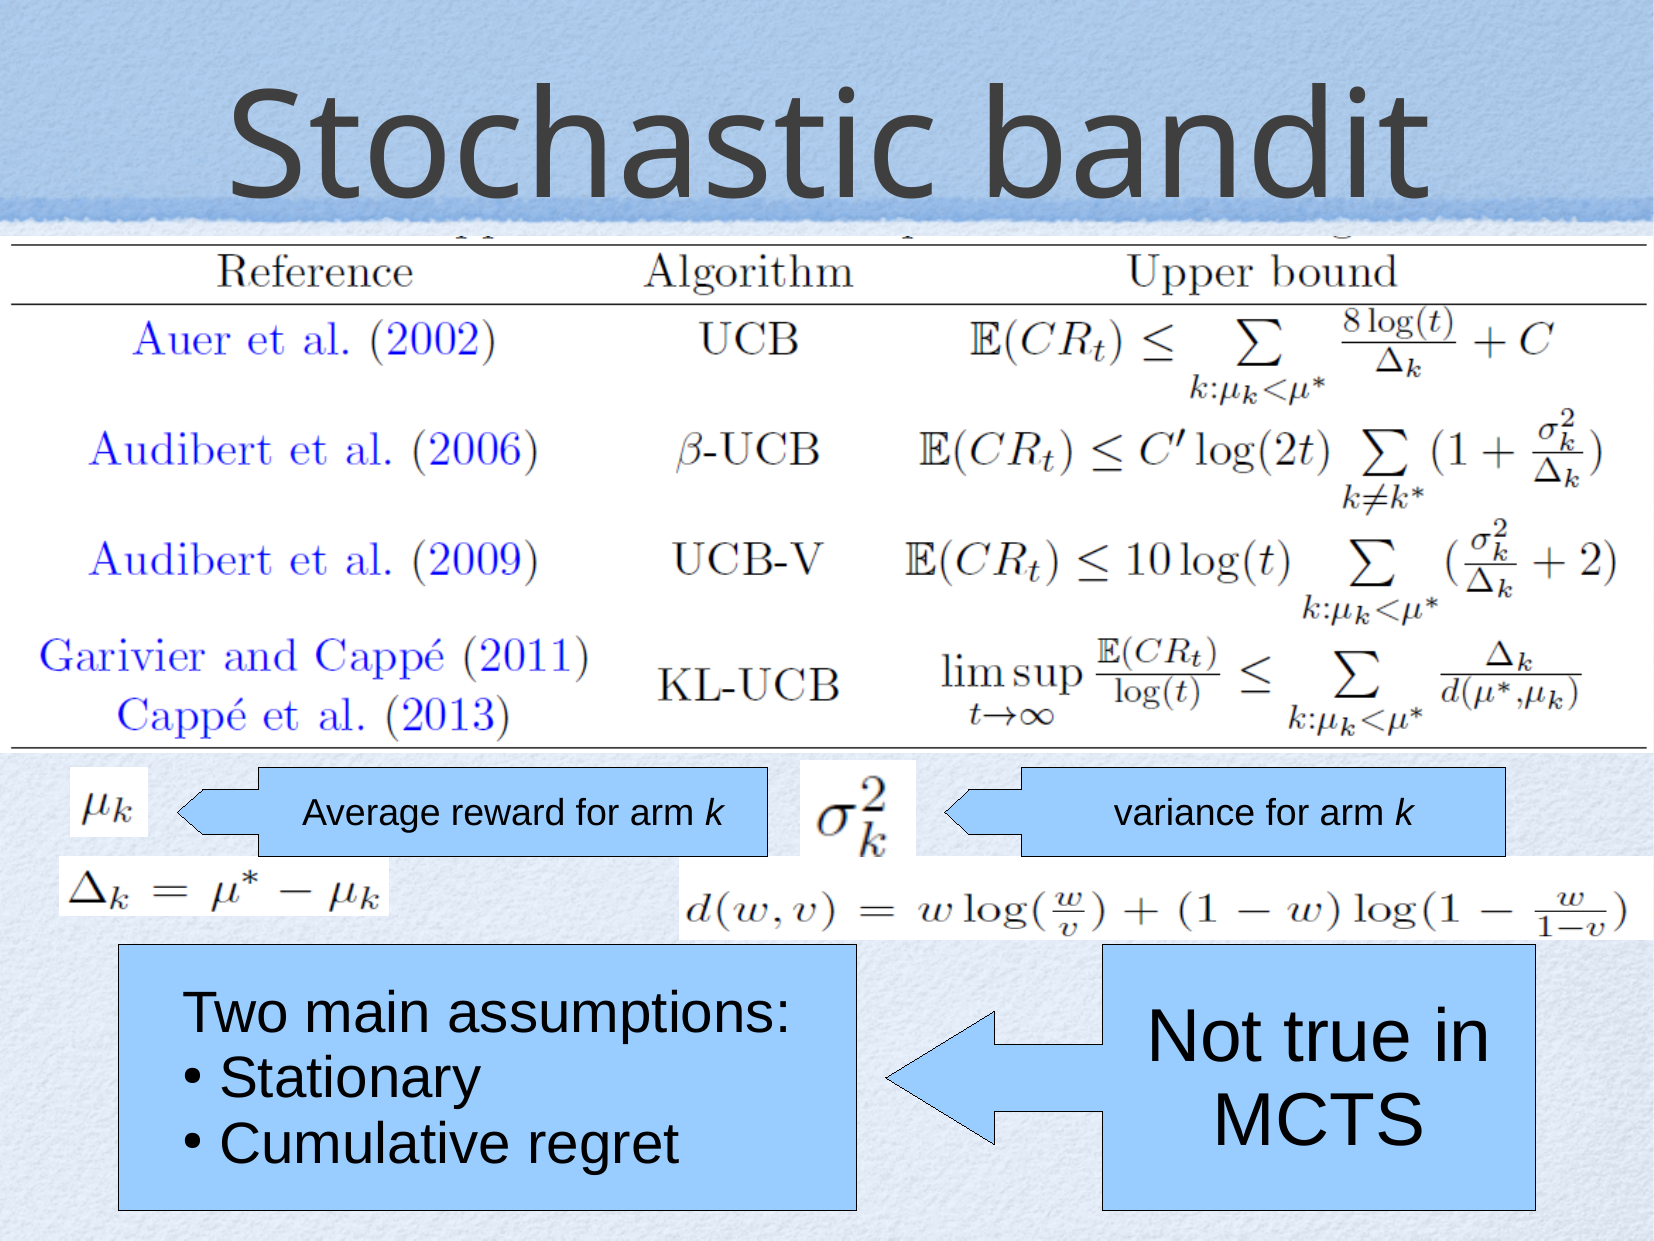

# Stochastic bandit
Average reward for arm k
variance for arm k
Two main assumptions:
 Stationary
 Cumulative regret
Not true in
MCTS